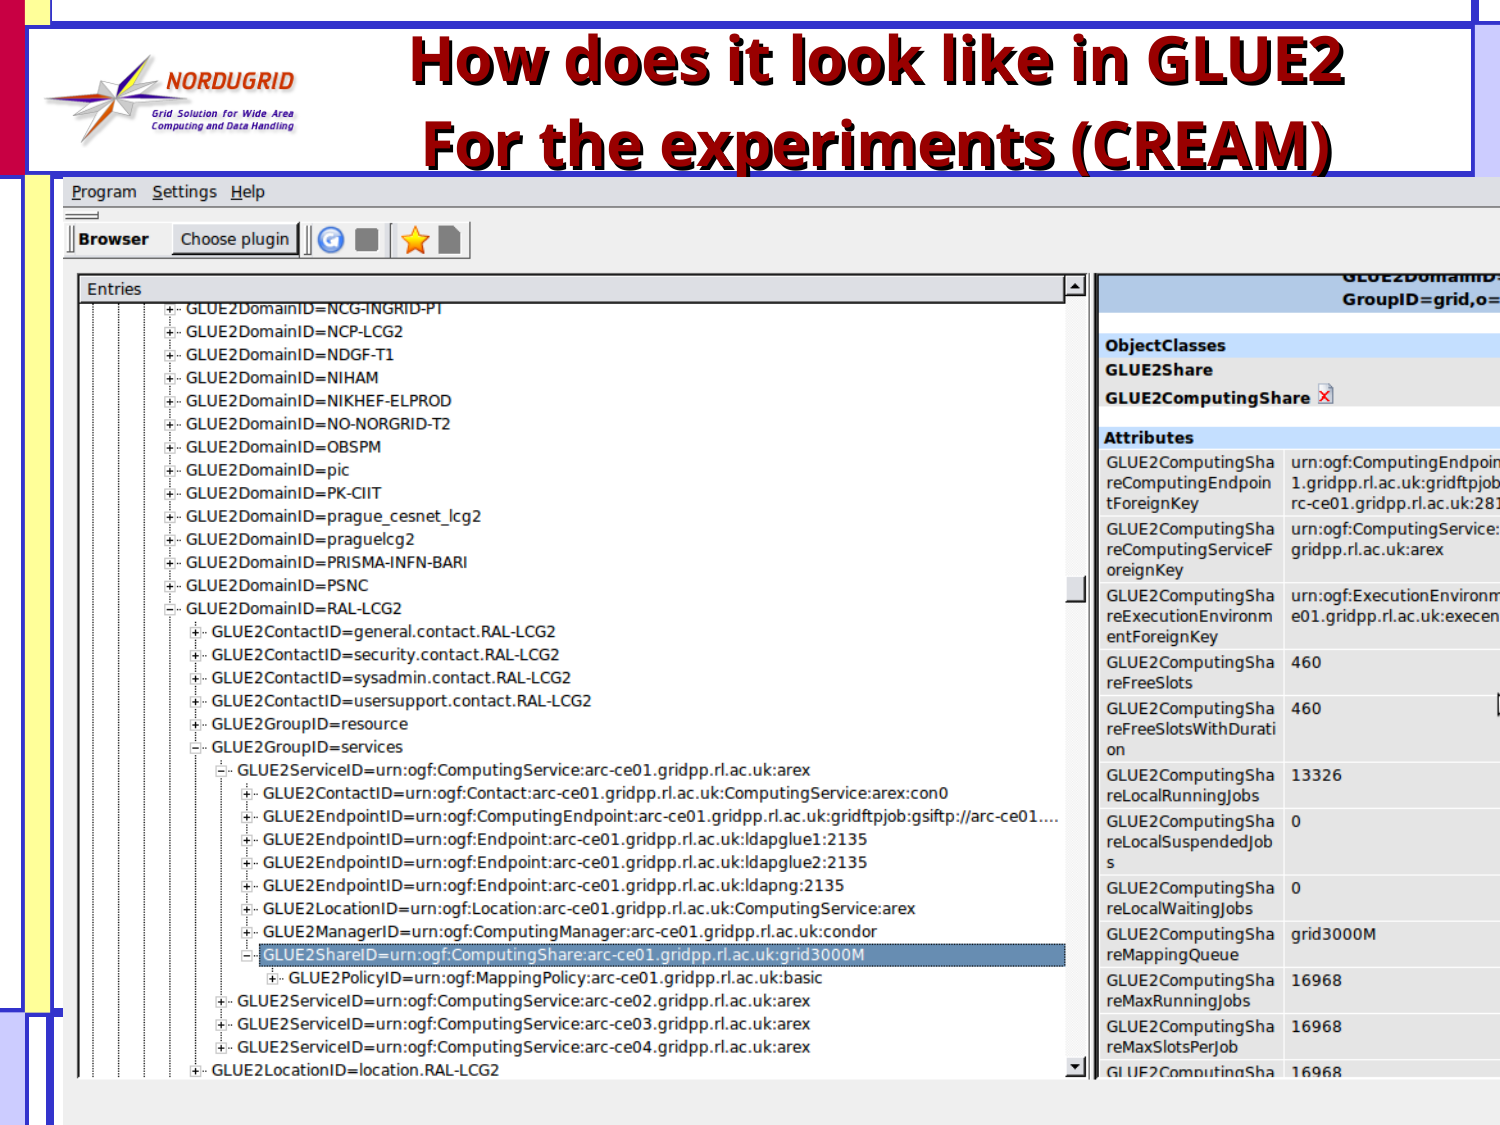

# How does it look like in GLUE2 For the experiments (CREAM)
www.nordugrid.org
7